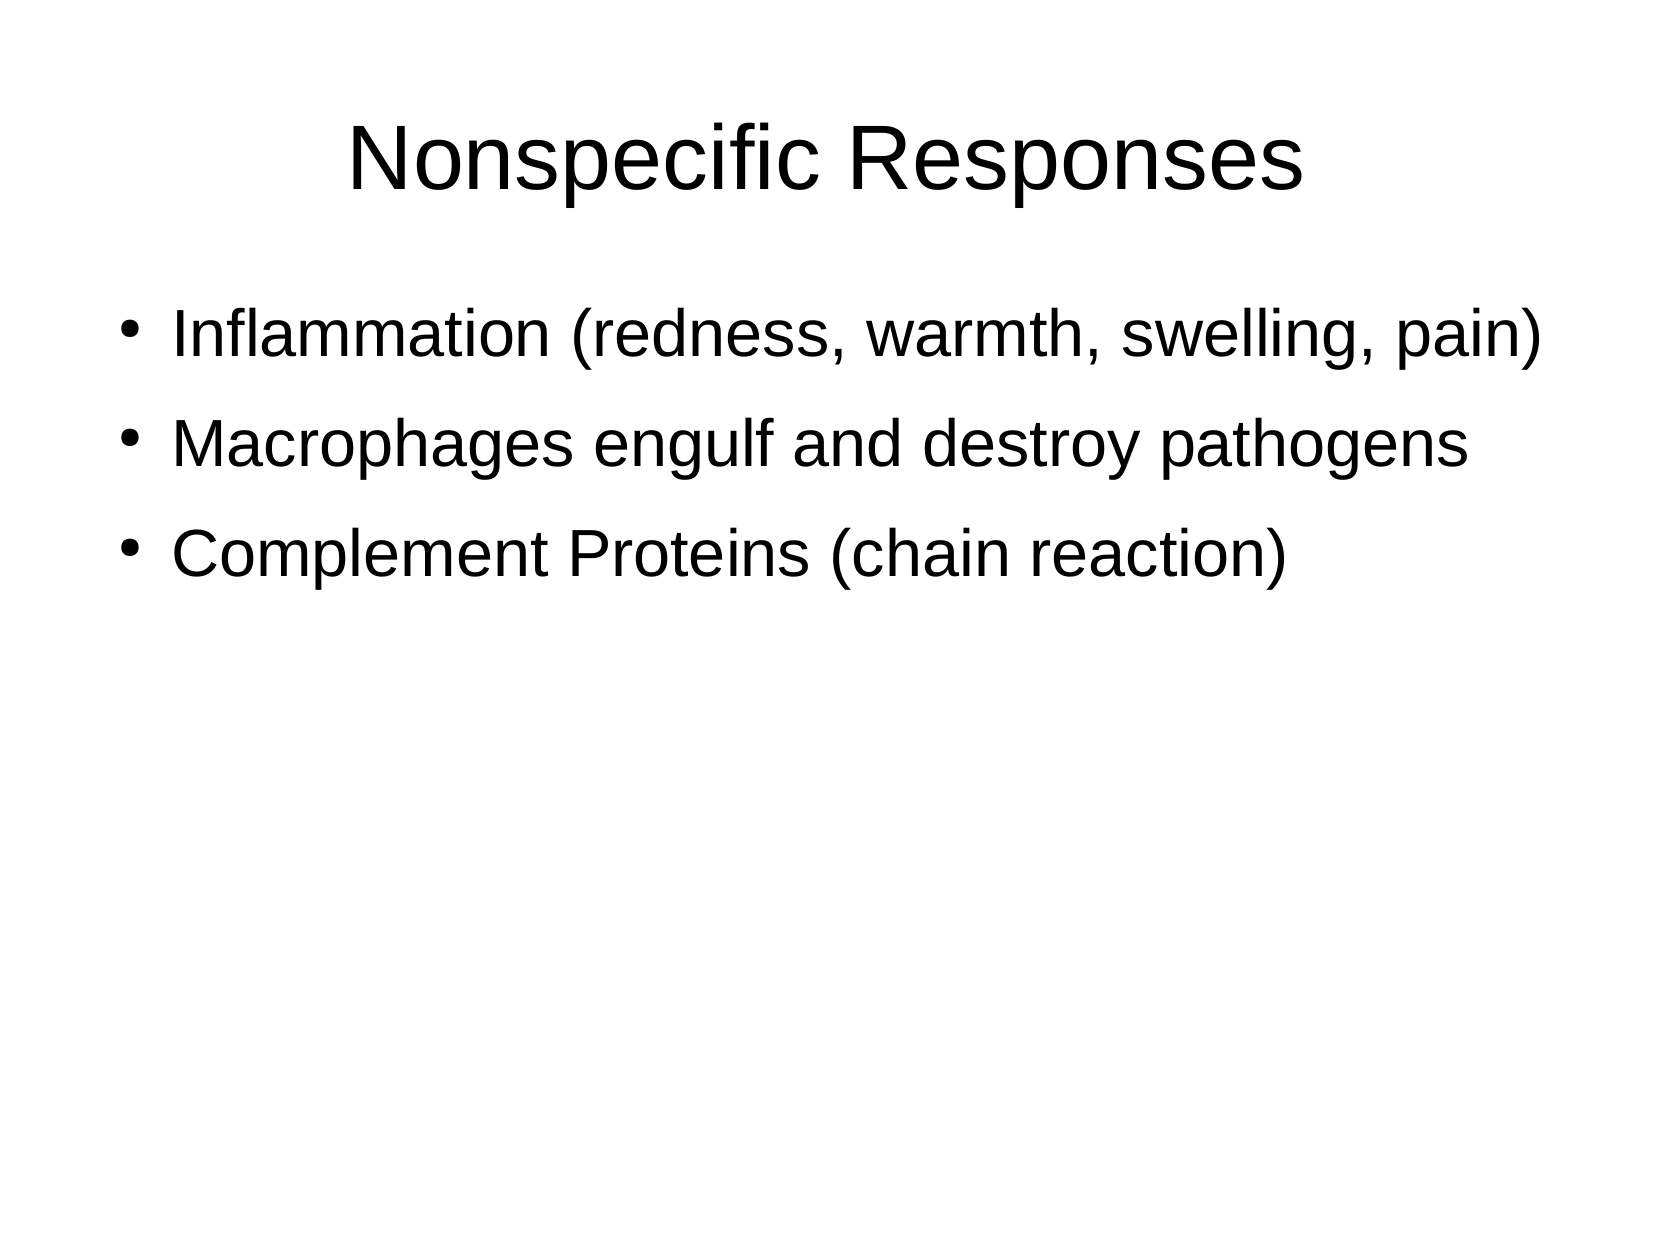

# Nonspecific Responses
Inflammation (redness, warmth, swelling, pain)
Macrophages engulf and destroy pathogens
Complement Proteins (chain reaction)